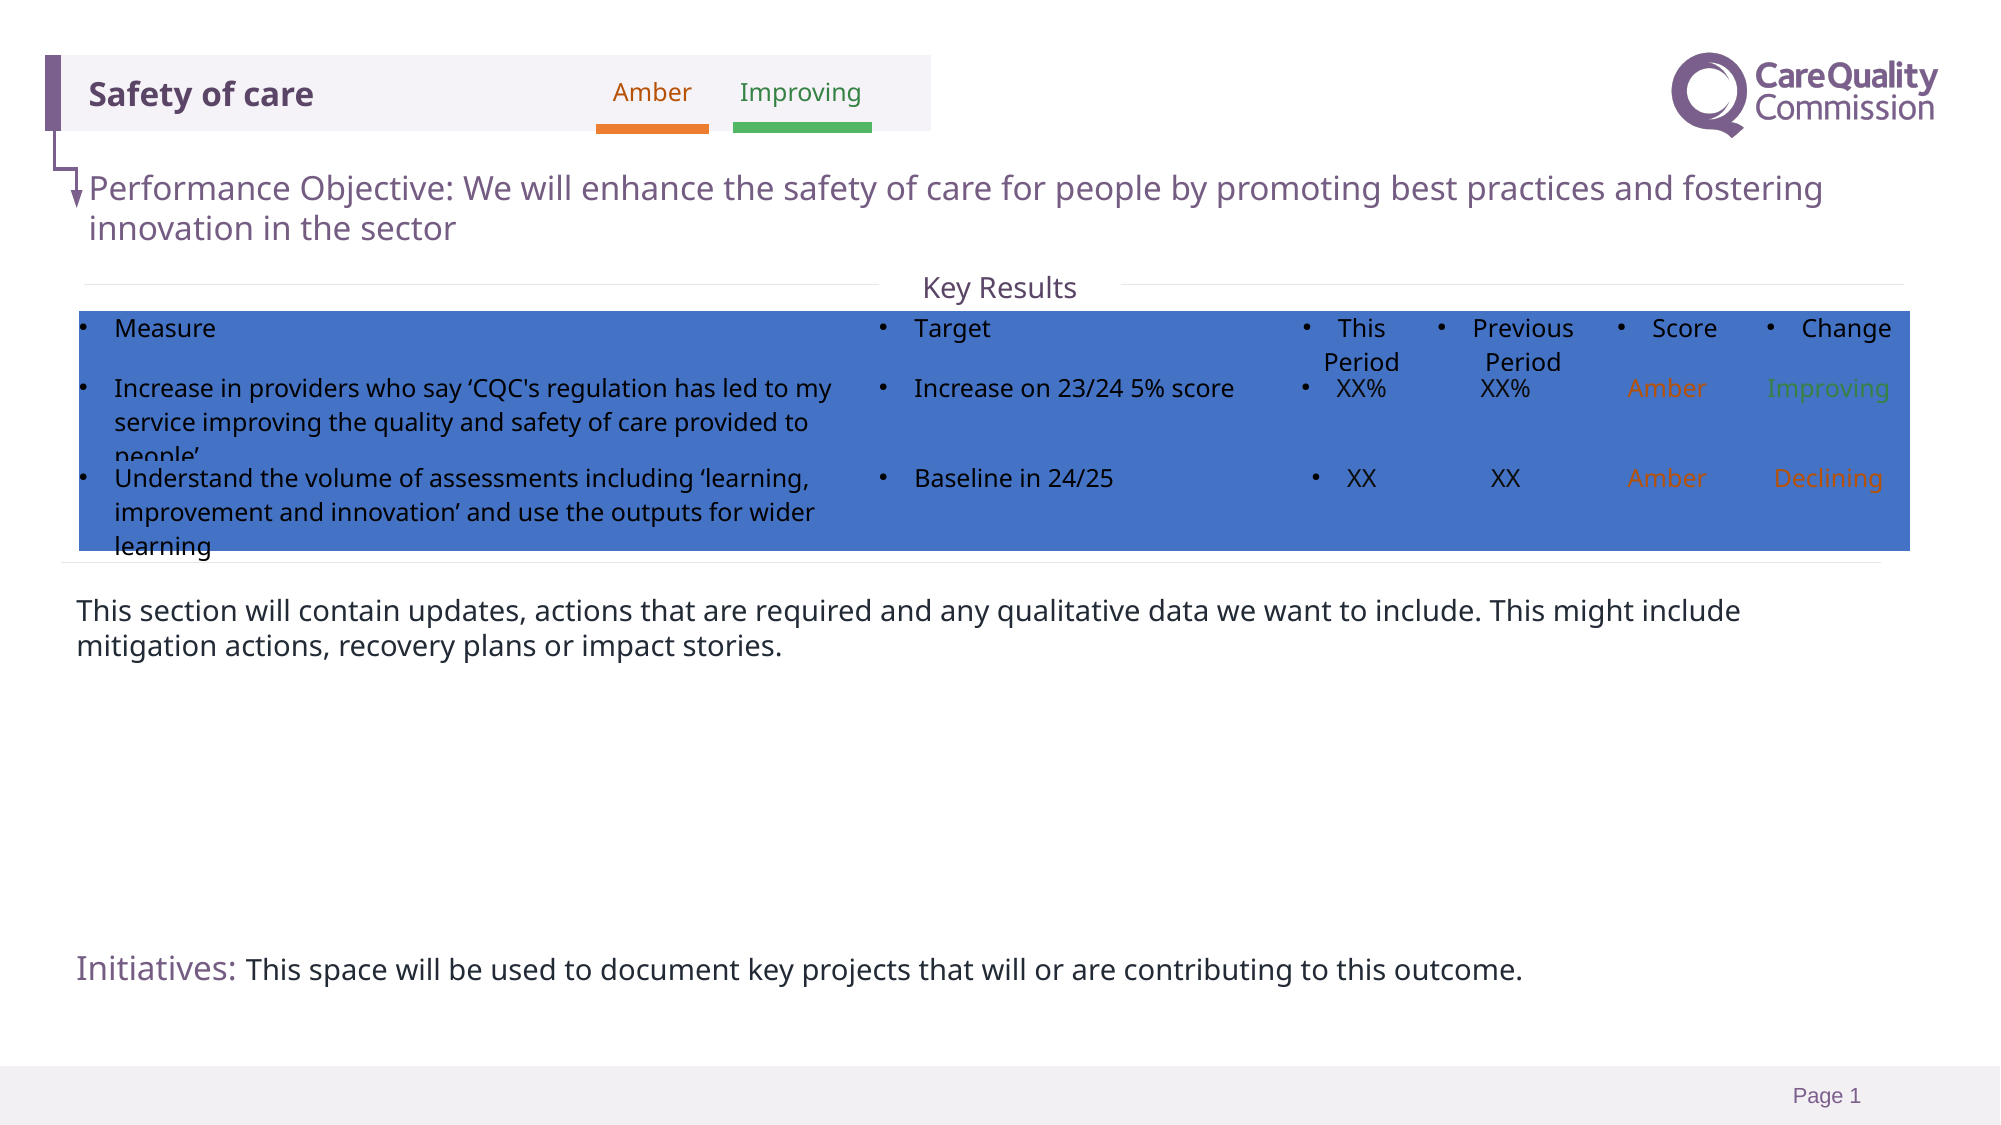

Safety of care
Amber
Improving
# Performance Objective: We will enhance the safety of care for people by promoting best practices and fostering innovation in the sector
Key Results
| Measure | Target | This Period | Previous Period | Score | Change |
| --- | --- | --- | --- | --- | --- |
| Increase in providers who say ‘CQC's regulation has led to my service improving the quality and safety of care provided to people’ | Increase on 23/24 5% score | XX% | XX% | Amber | Improving |
| Understand the volume of assessments including ‘learning, improvement and innovation’ and use the outputs for wider learning | Baseline in 24/25 | XX | XX | Amber | Declining |
This section will contain updates, actions that are required and any qualitative data we want to include. This might include mitigation actions, recovery plans or impact stories.
Initiatives: This space will be used to document key projects that will or are contributing to this outcome.
Page 1